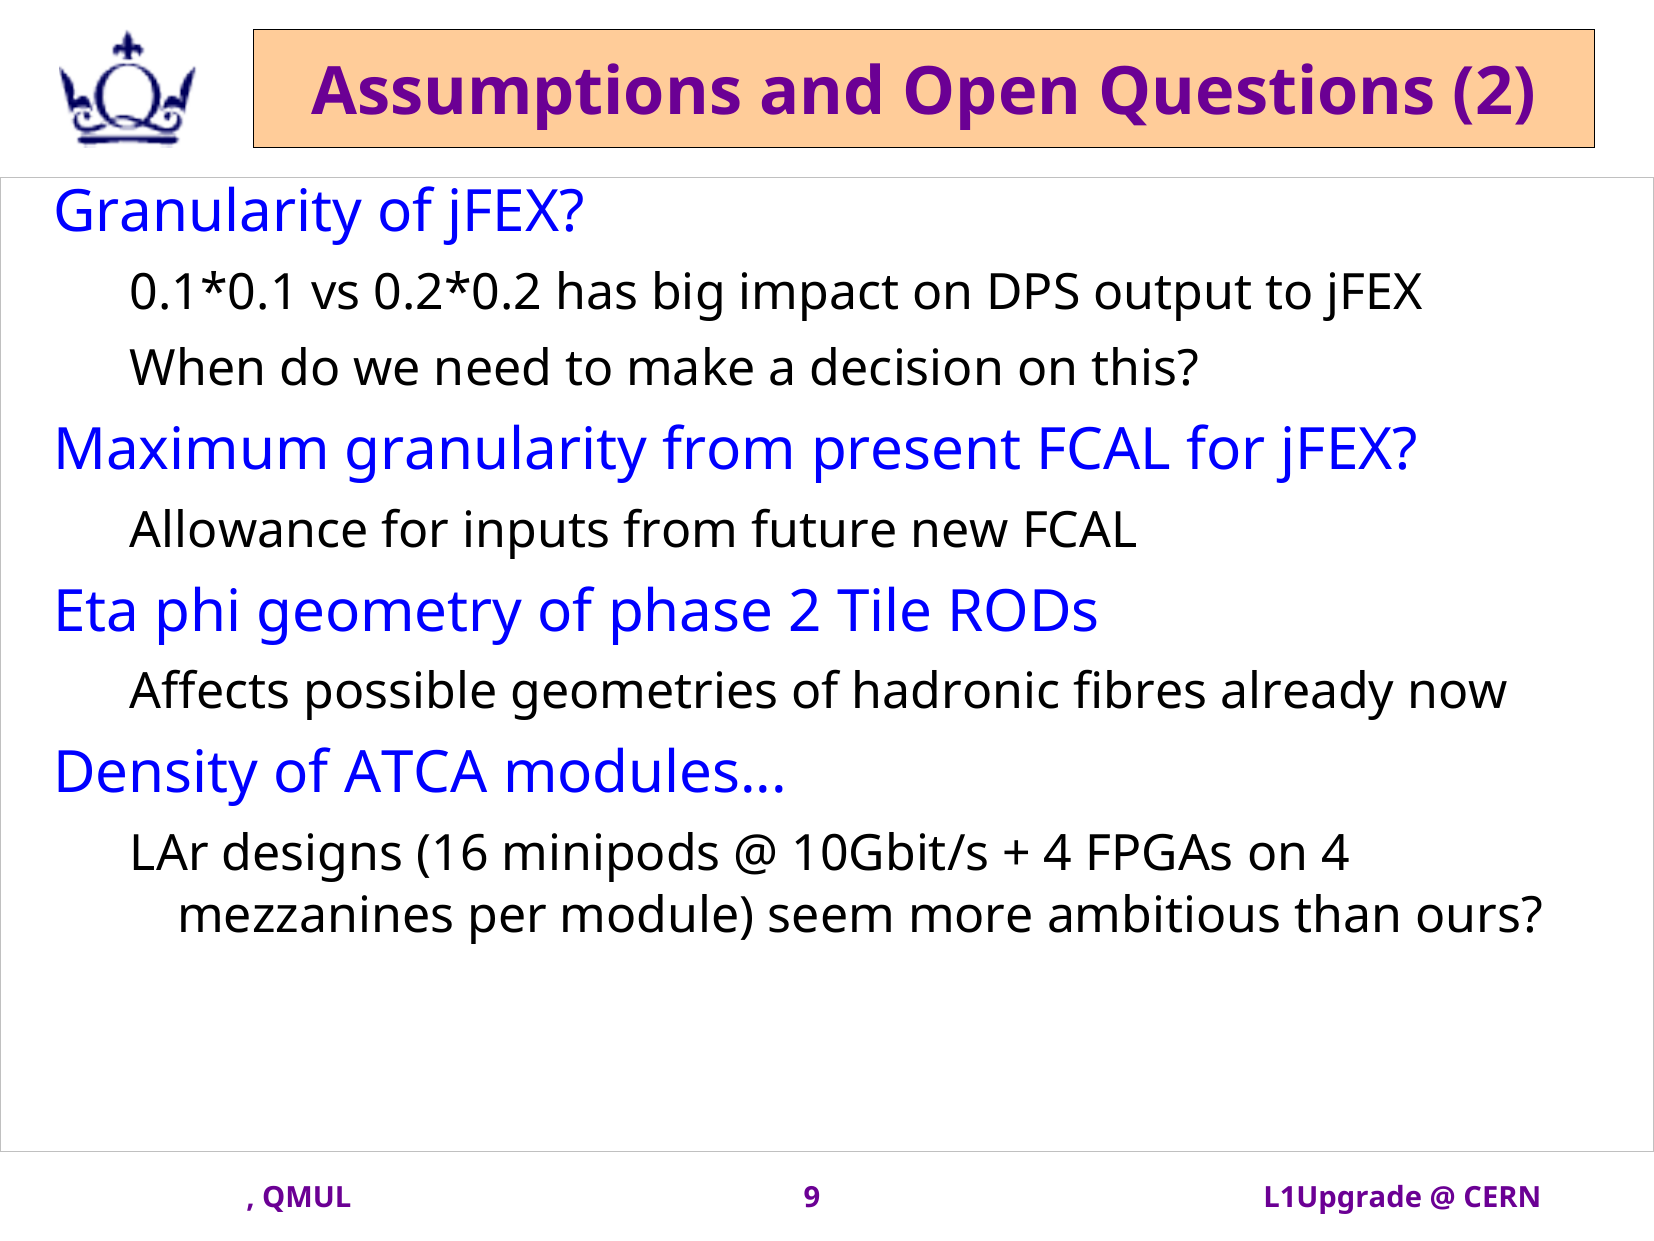

# Assumptions and Open Questions (2)
Granularity of jFEX?
0.1*0.1 vs 0.2*0.2 has big impact on DPS output to jFEX
When do we need to make a decision on this?
Maximum granularity from present FCAL for jFEX?
Allowance for inputs from future new FCAL
Eta phi geometry of phase 2 Tile RODs
Affects possible geometries of hadronic fibres already now
Density of ATCA modules...
LAr designs (16 minipods @ 10Gbit/s + 4 FPGAs on 4 mezzanines per module) seem more ambitious than ours?